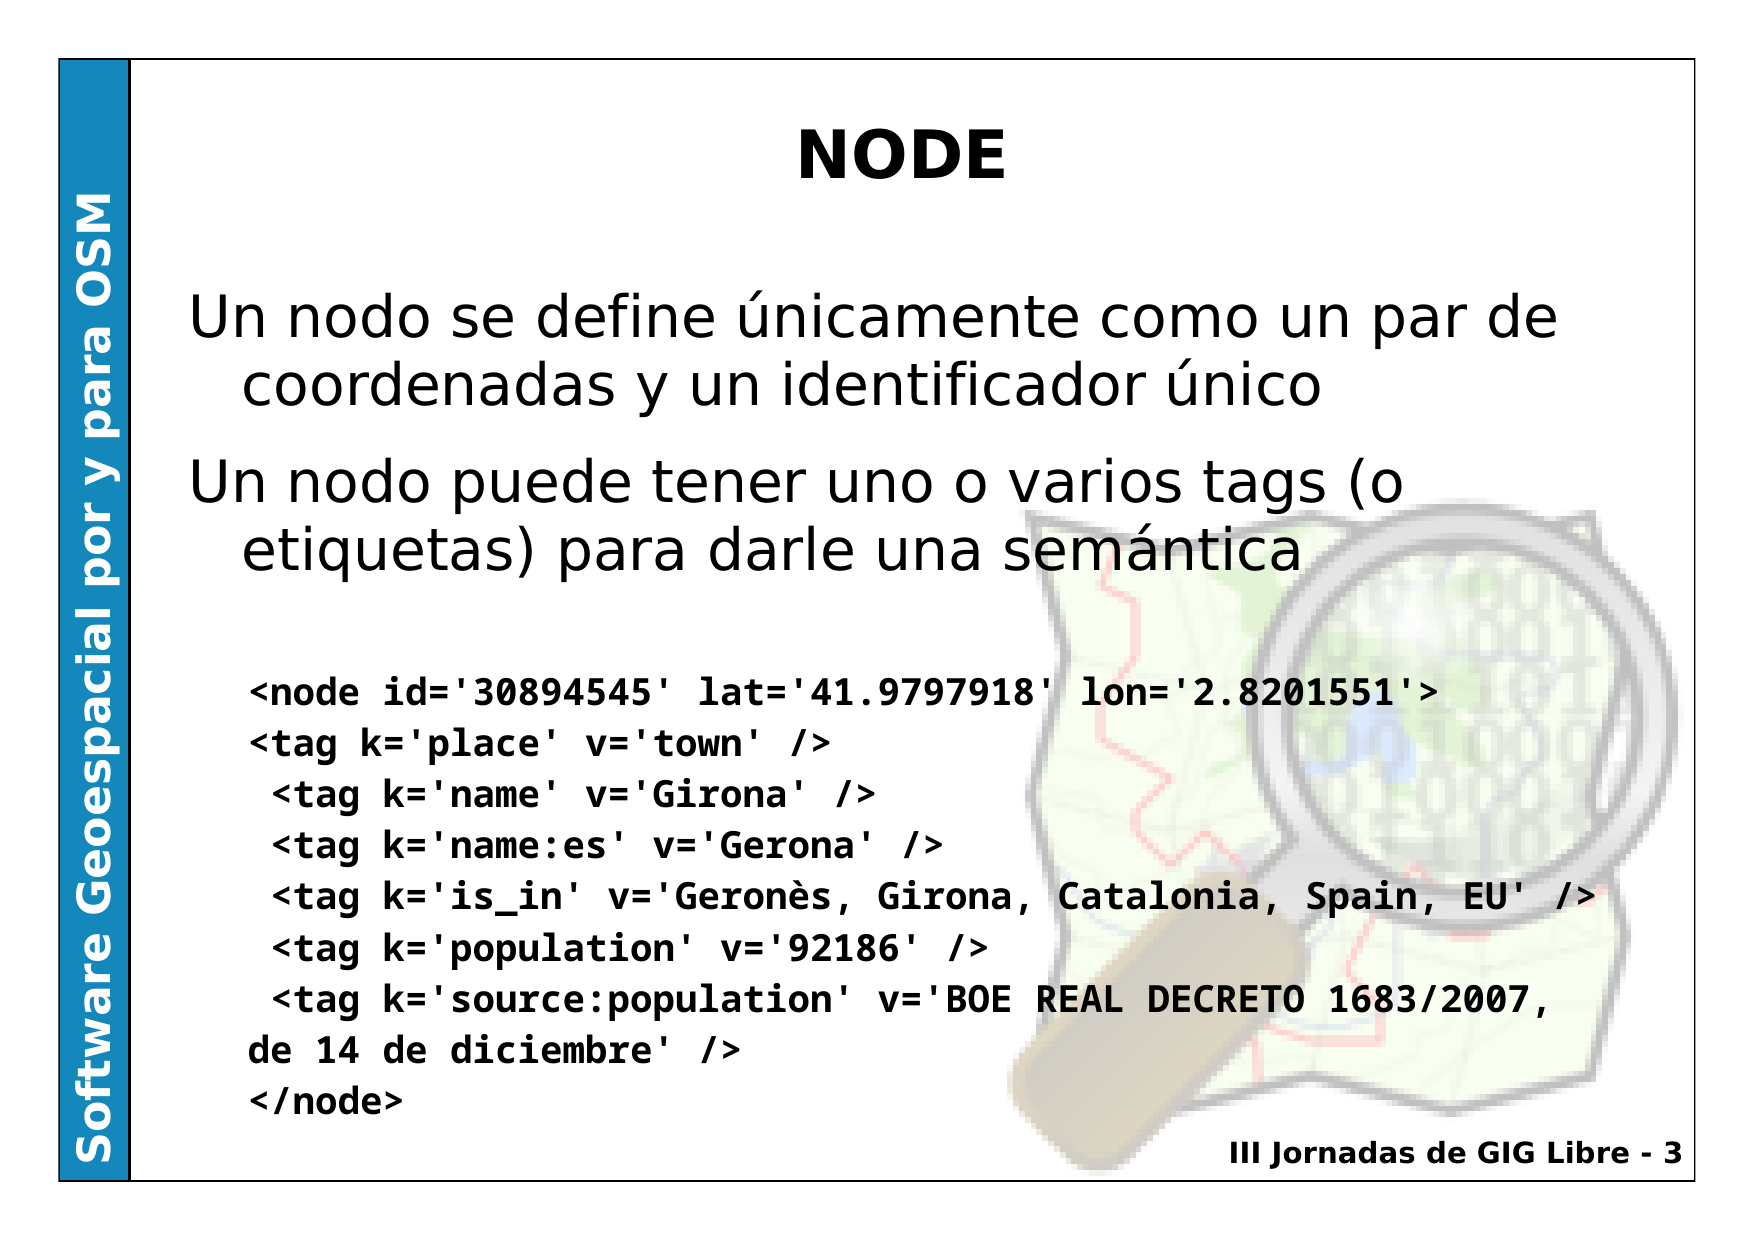

# NODE
Un nodo se define únicamente como un par de coordenadas y un identificador único
Un nodo puede tener uno o varios tags (o etiquetas) para darle una semántica
<node id='30894545' lat='41.9797918' lon='2.8201551'>
<tag k='place' v='town' />
 <tag k='name' v='Girona' />
 <tag k='name:es' v='Gerona' />
 <tag k='is_in' v='Geronès, Girona, Catalonia, Spain, EU' />
 <tag k='population' v='92186' />
 <tag k='source:population' v='BOE REAL DECRETO 1683/2007, de 14 de diciembre' />
</node>
3